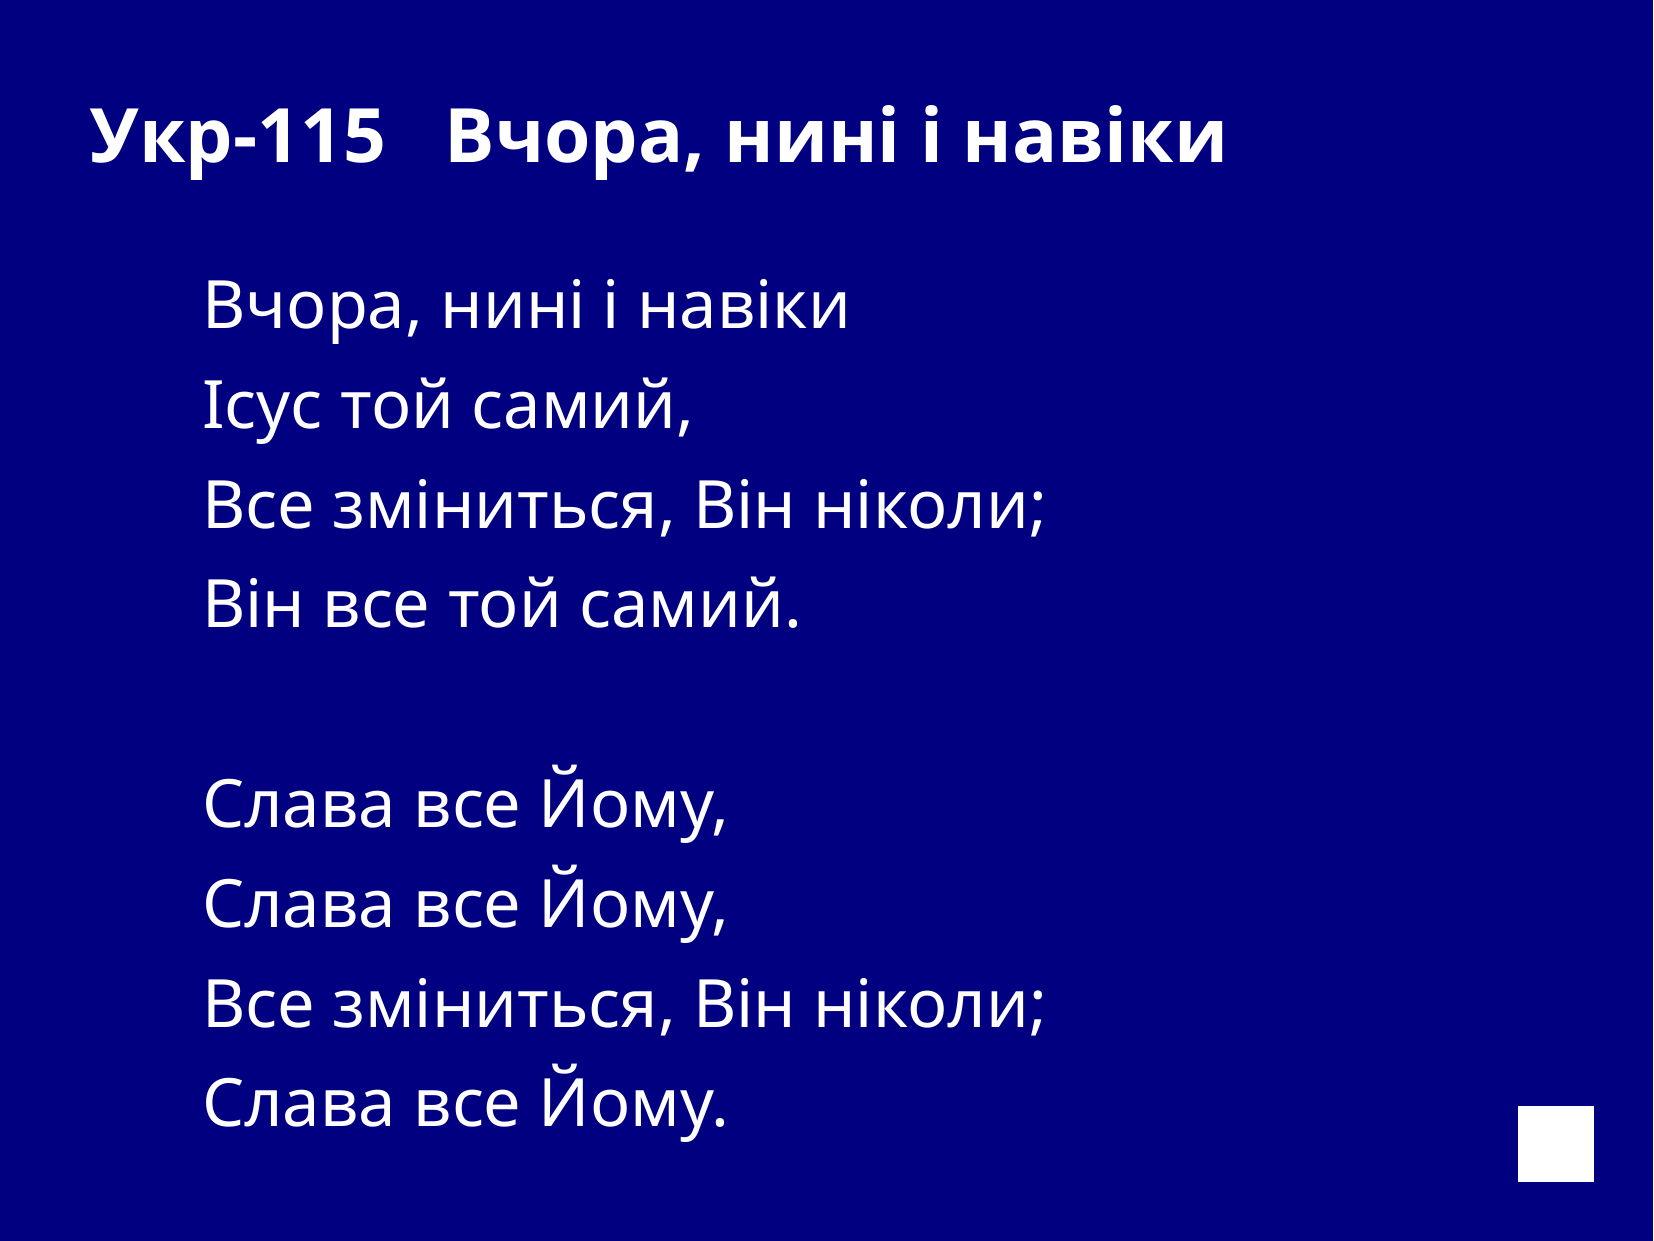

Укр-115 Вчора, нині і навіки
	Вчора, нині і навіки
	Ісус той самий,
	Все зміниться, Він ніколи;
	Він все той самий.
	Слава все Йому,
	Слава все Йому,
	Все зміниться, Він ніколи;
	Слава все Йому.